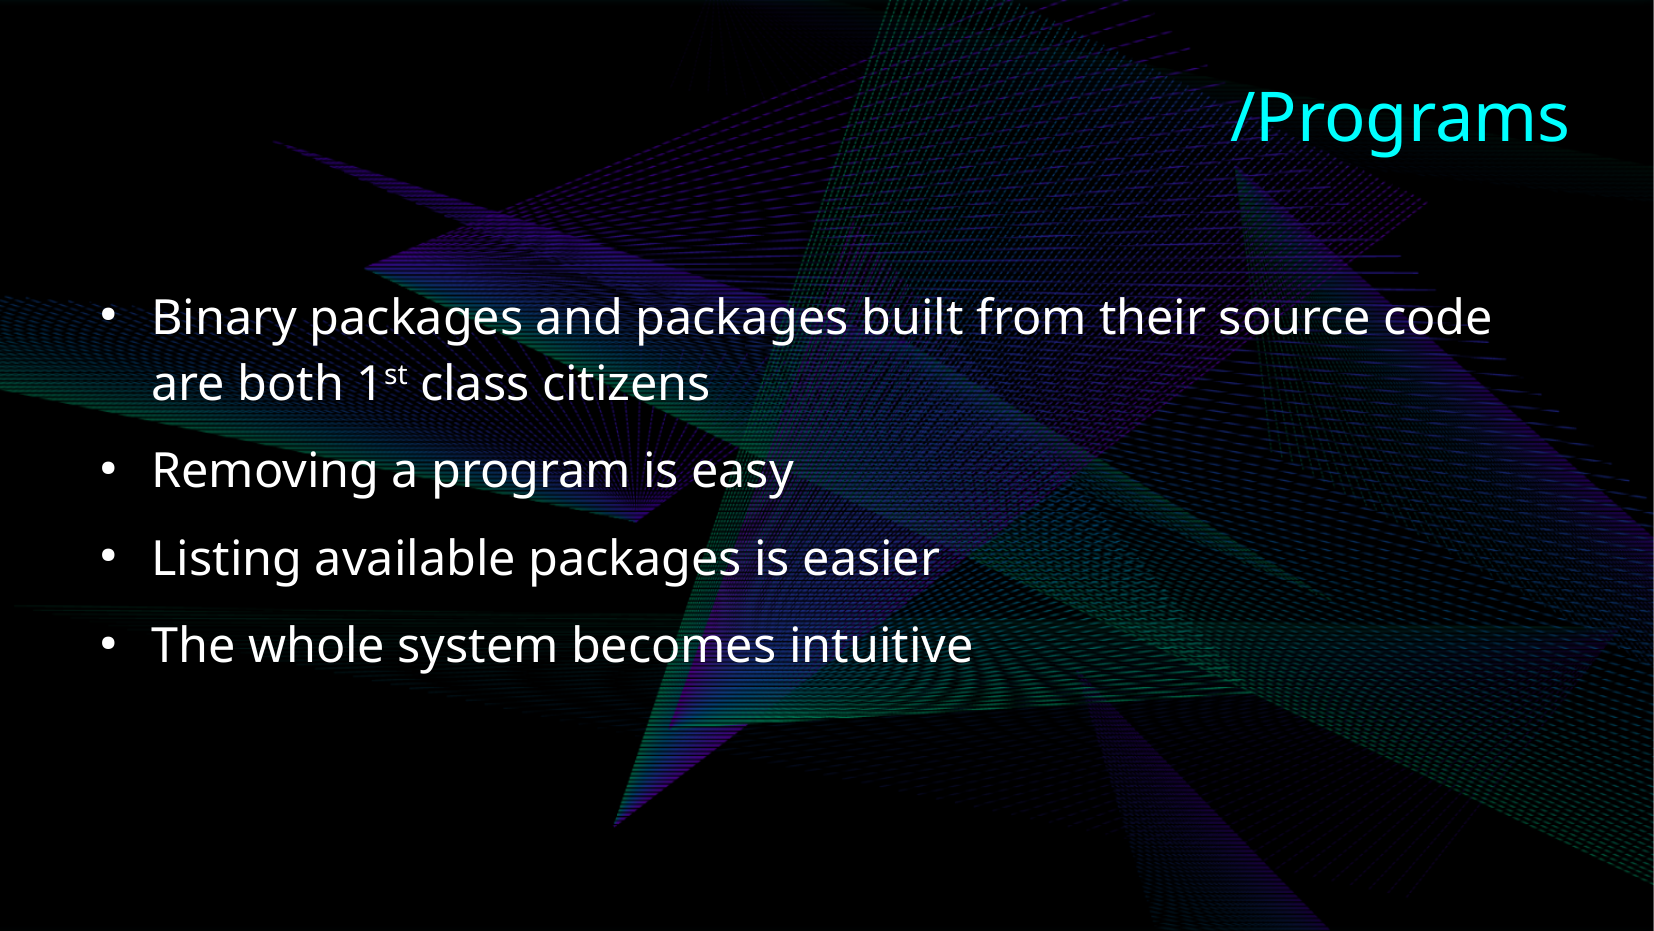

# /Programs
Binary packages and packages built from their source code are both 1st class citizens
Removing a program is easy
Listing available packages is easier
The whole system becomes intuitive